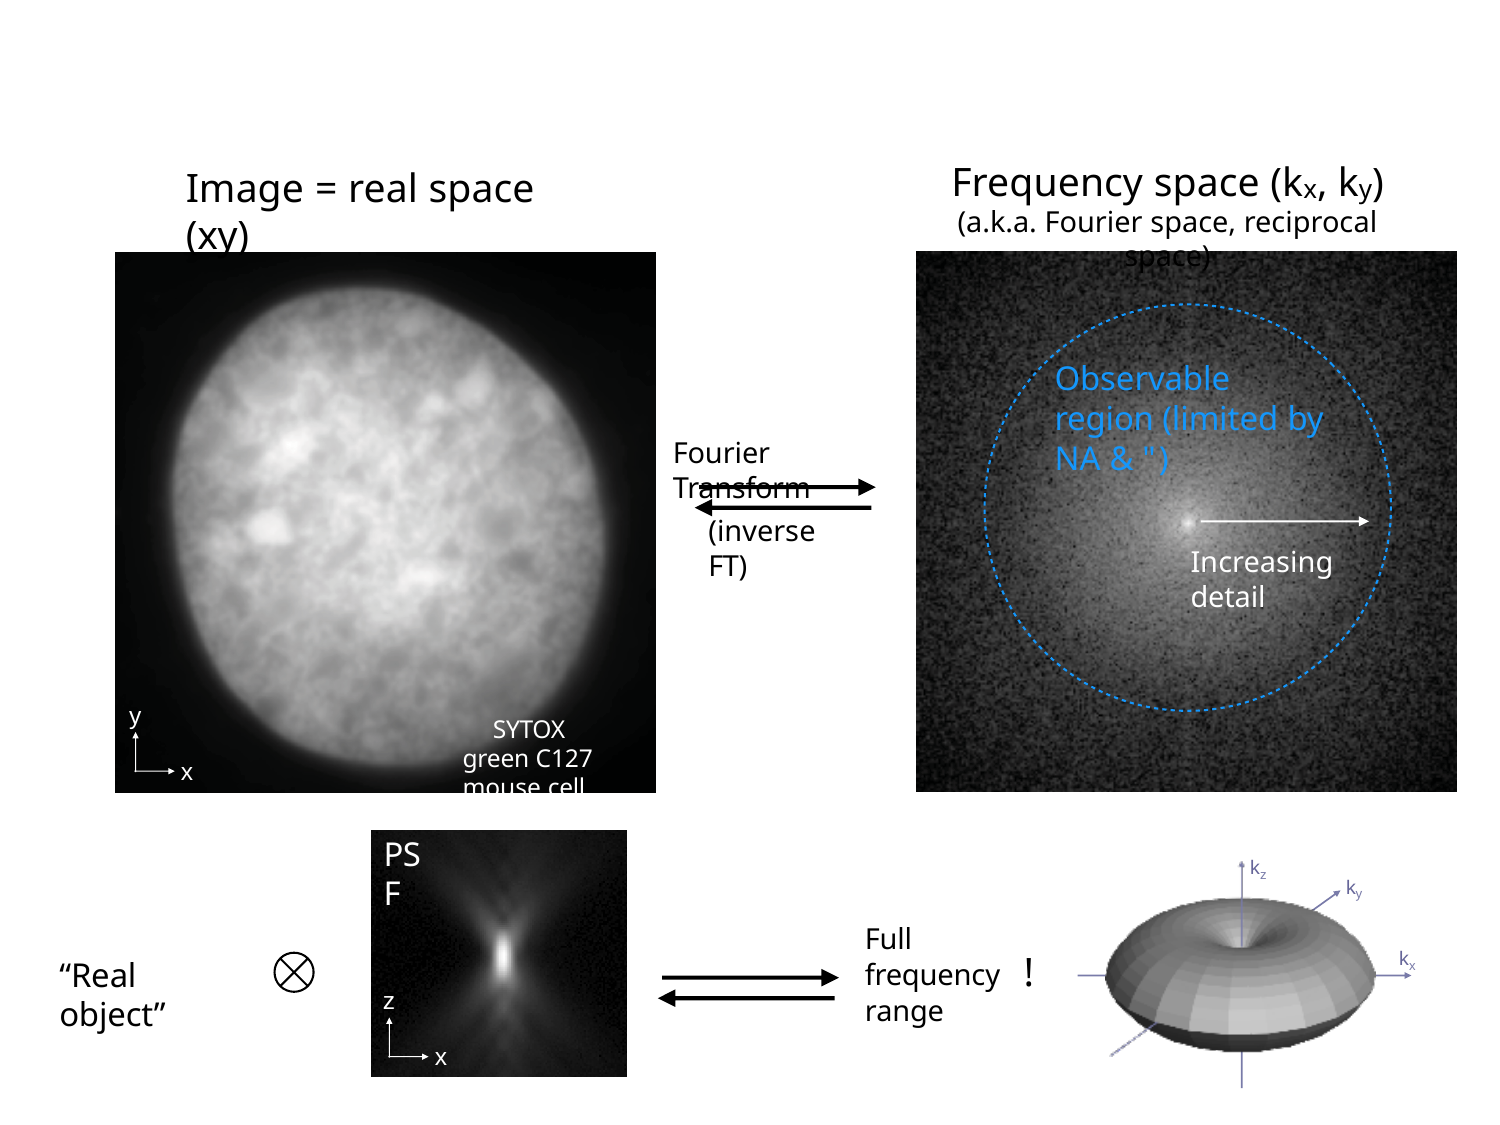

# Frequency support in wide-field microscopy
Frequency space (kx, ky)
(a.k.a. Fourier space, reciprocal space)
Image = real space (xy)
Observable region (limited by NA & ")
Fourier Transform
(inverse FT)
Increasing detail
y
SYTOX green C127 mouse cell
x
axial
(x-z)
PSF
k
z
ky
Full
frequency	!
range
k
“Real object”
x
z
x